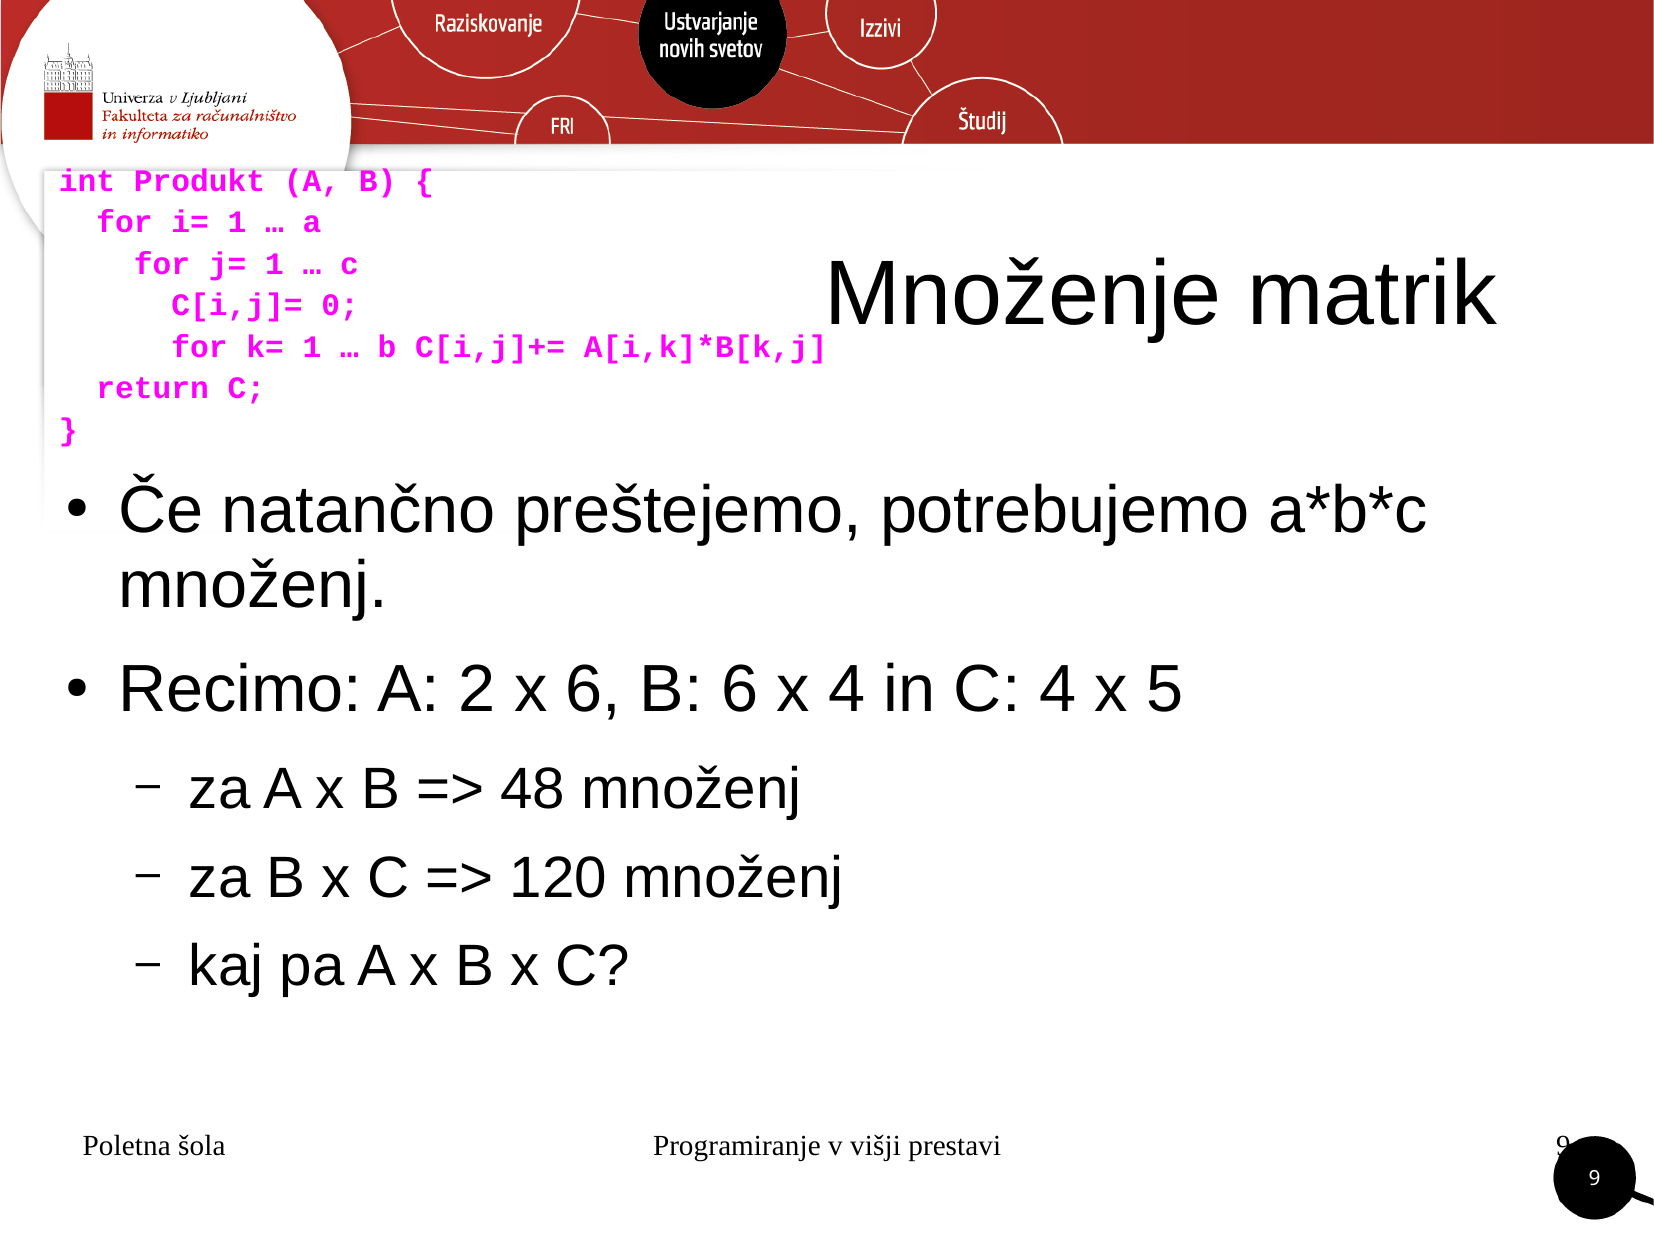

int Produkt (A, B) {
 for i= 1 … a
 for j= 1 … c
 C[i,j]= 0;
 for k= 1 … b C[i,j]+= A[i,k]*B[k,j]
 return C;
}
# Množenje matrik
Če natančno preštejemo, potrebujemo a*b*c množenj.
Recimo: A: 2 x 6, B: 6 x 4 in C: 4 x 5
za A x B => 48 množenj
za B x C => 120 množenj
kaj pa A x B x C?
Poletna šola
Programiranje v višji prestavi
9